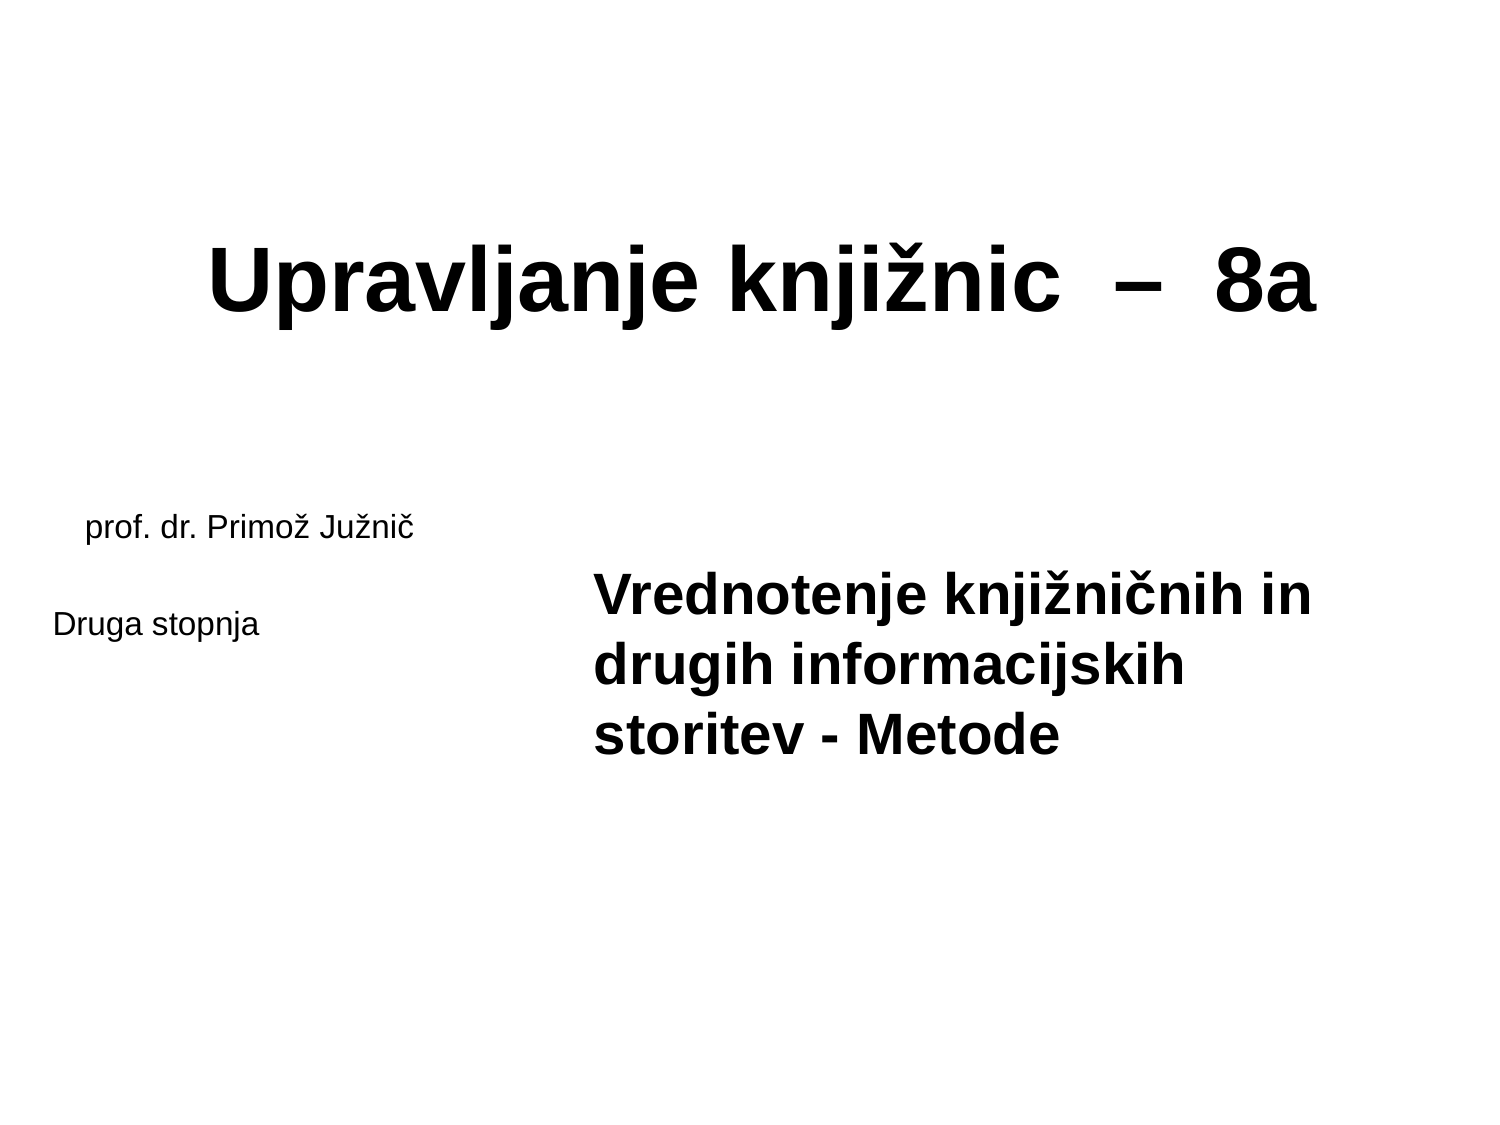

Upravljanje knjižnic – 8a
Vrednotenje knjižničnih in drugih informacijskih storitev - Metode
# prof. dr. Primož Južnič
Druga stopnja